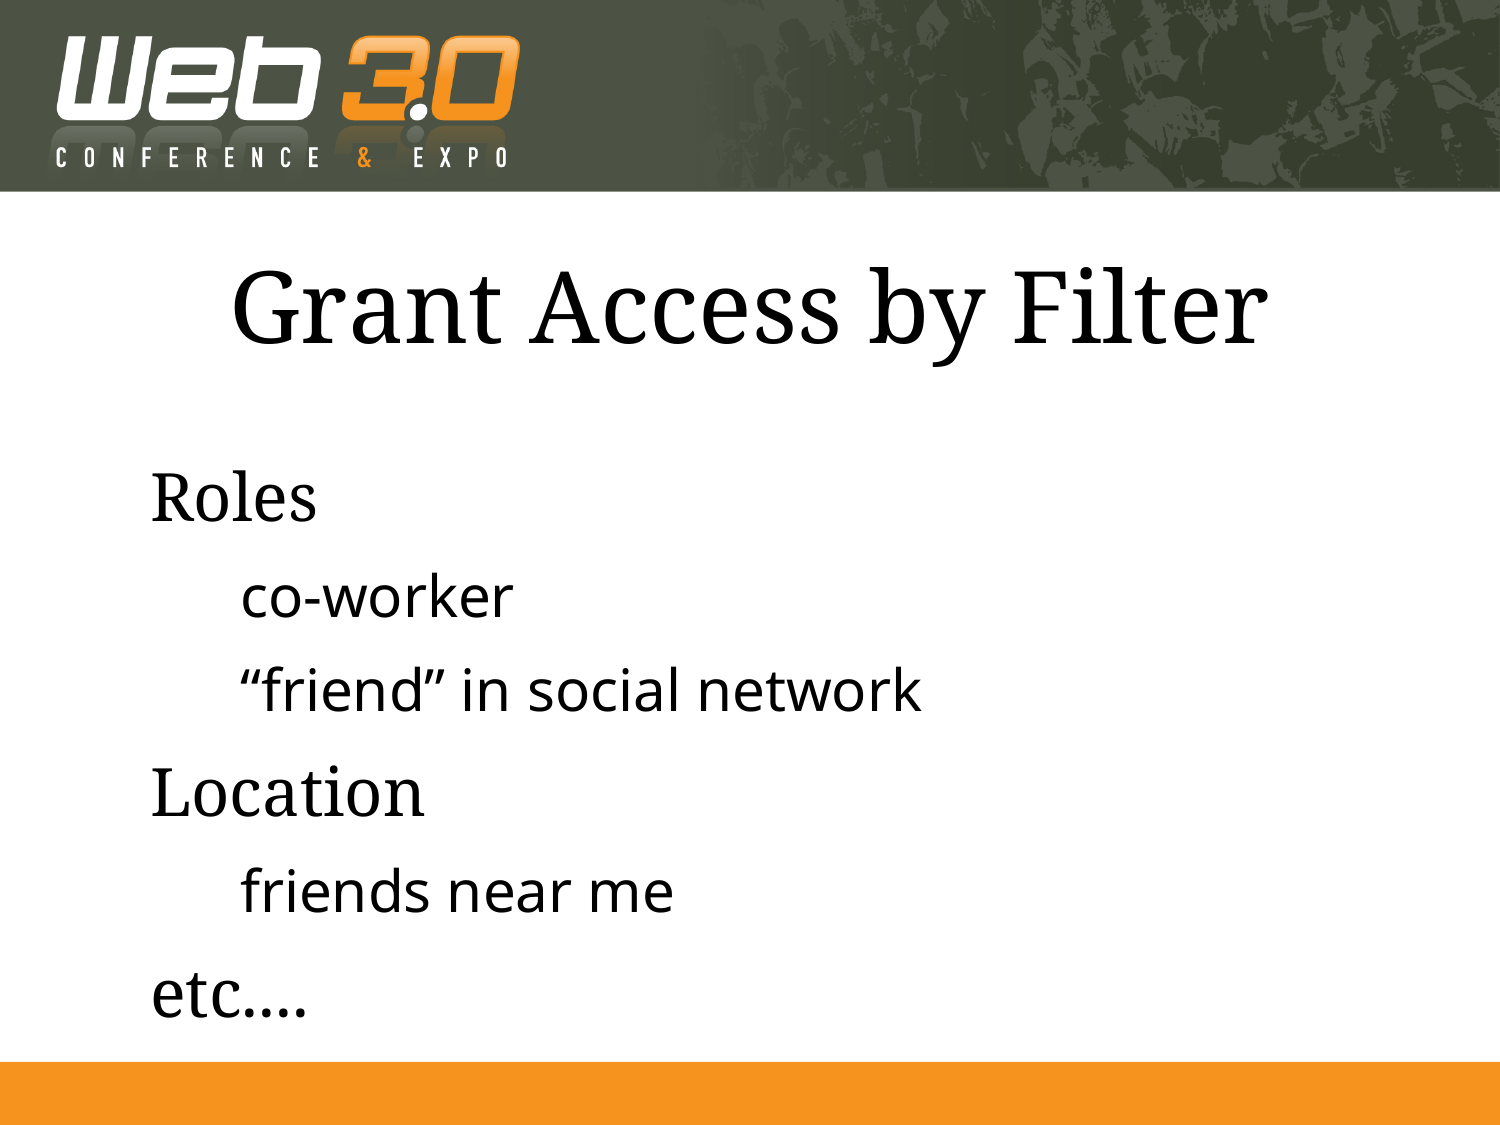

# Grant Access by Filter
Roles
 co-worker
 “friend” in social network
Location
 friends near me
etc....